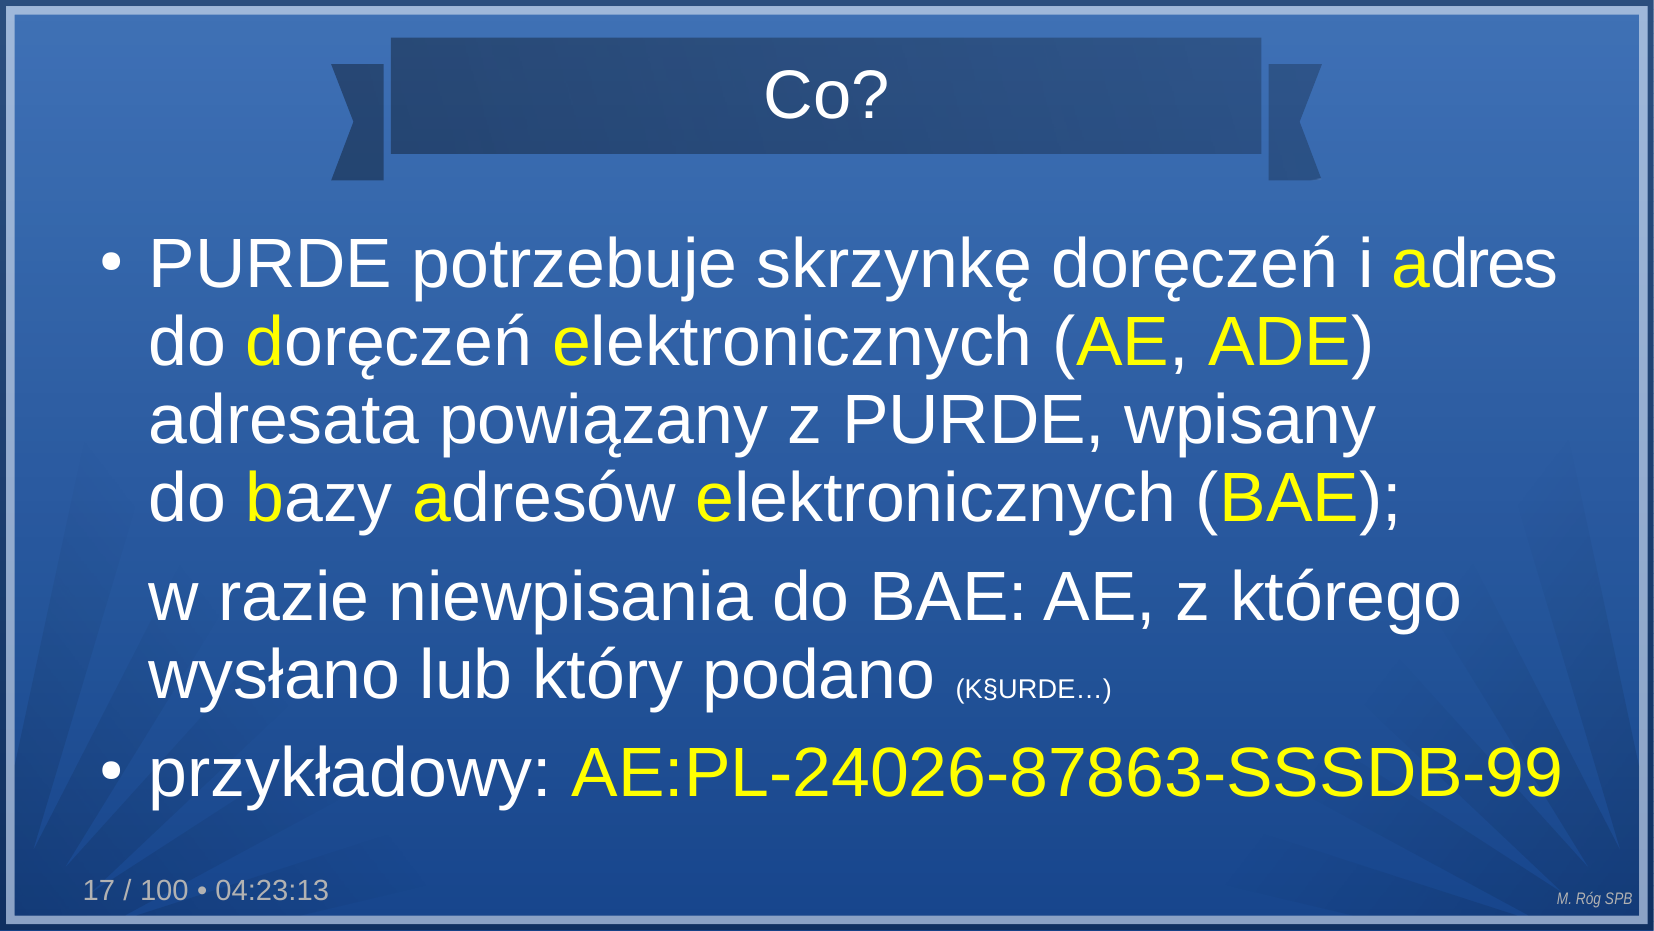

# Co?
PURDE potrzebuje skrzynkę doręczeń i adres do doręczeń elektronicznych (AE, ADE) adresata powiązany z PURDE, wpisany do bazy adresów elektronicznych (BAE);
w razie niewpisania do BAE: AE, z którego wysłano lub który podano (K§URDE…)
przykładowy: AE:PL-24026-87863-SSSDB-99